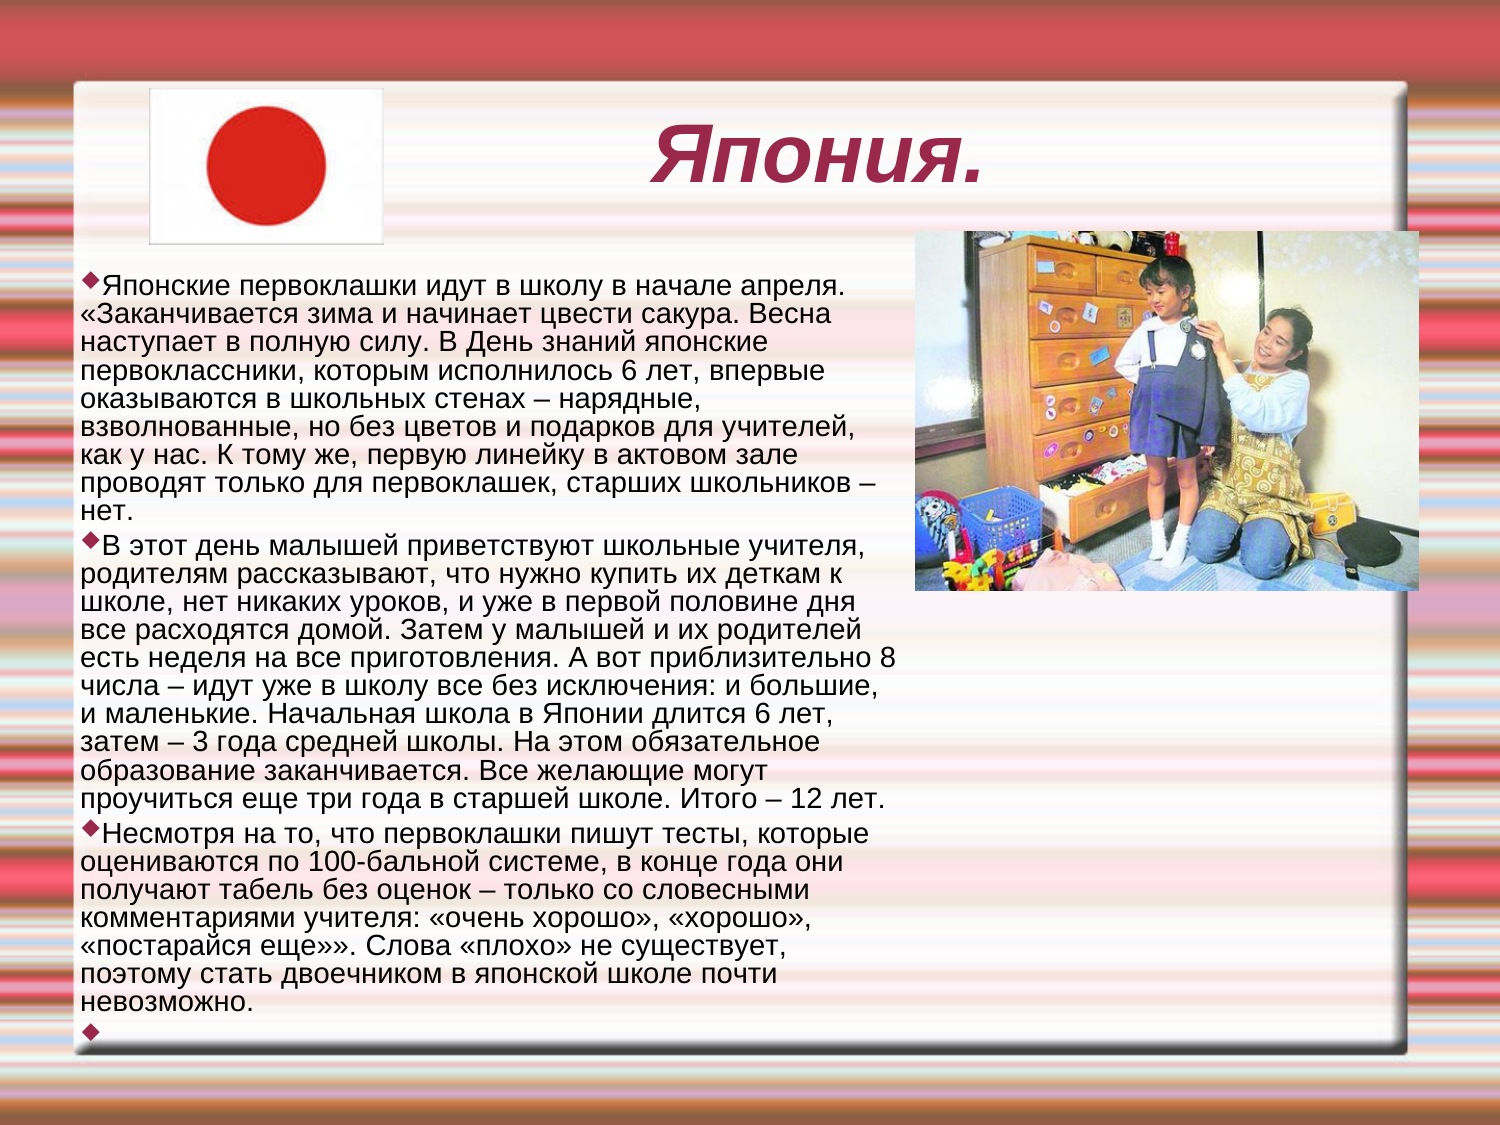

# Япония.
Японские первоклашки идут в школу в начале апреля. «Заканчивается зима и начинает цвести сакура. Весна наступает в полную силу. В День знаний японские первоклассники, которым исполнилось 6 лет, впервые оказываются в школьных стенах – нарядные, взволнованные, но без цветов и подарков для учителей, как у нас. К тому же, первую линейку в актовом зале проводят только для первоклашек, старших школьников – нет.
В этот день малышей приветствуют школьные учителя, родителям рассказывают, что нужно купить их деткам к школе, нет никаких уроков, и уже в первой половине дня все расходятся домой. Затем у малышей и их родителей есть неделя на все приготовления. А вот приблизительно 8 числа – идут уже в школу все без исключения: и большие, и маленькие. Начальная школа в Японии длится 6 лет, затем – 3 года средней школы. На этом обязательное образование заканчивается. Все желающие могут проучиться еще три года в старшей школе. Итого – 12 лет.
Несмотря на то, что первоклашки пишут тесты, которые оцениваются по 100-бальной системе, в конце года они получают табель без оценок – только со словесными комментариями учителя: «очень хорошо», «хорошо», «постарайся еще»». Слова «плохо» не существует, поэтому стать двоечником в японской школе почти невозможно.